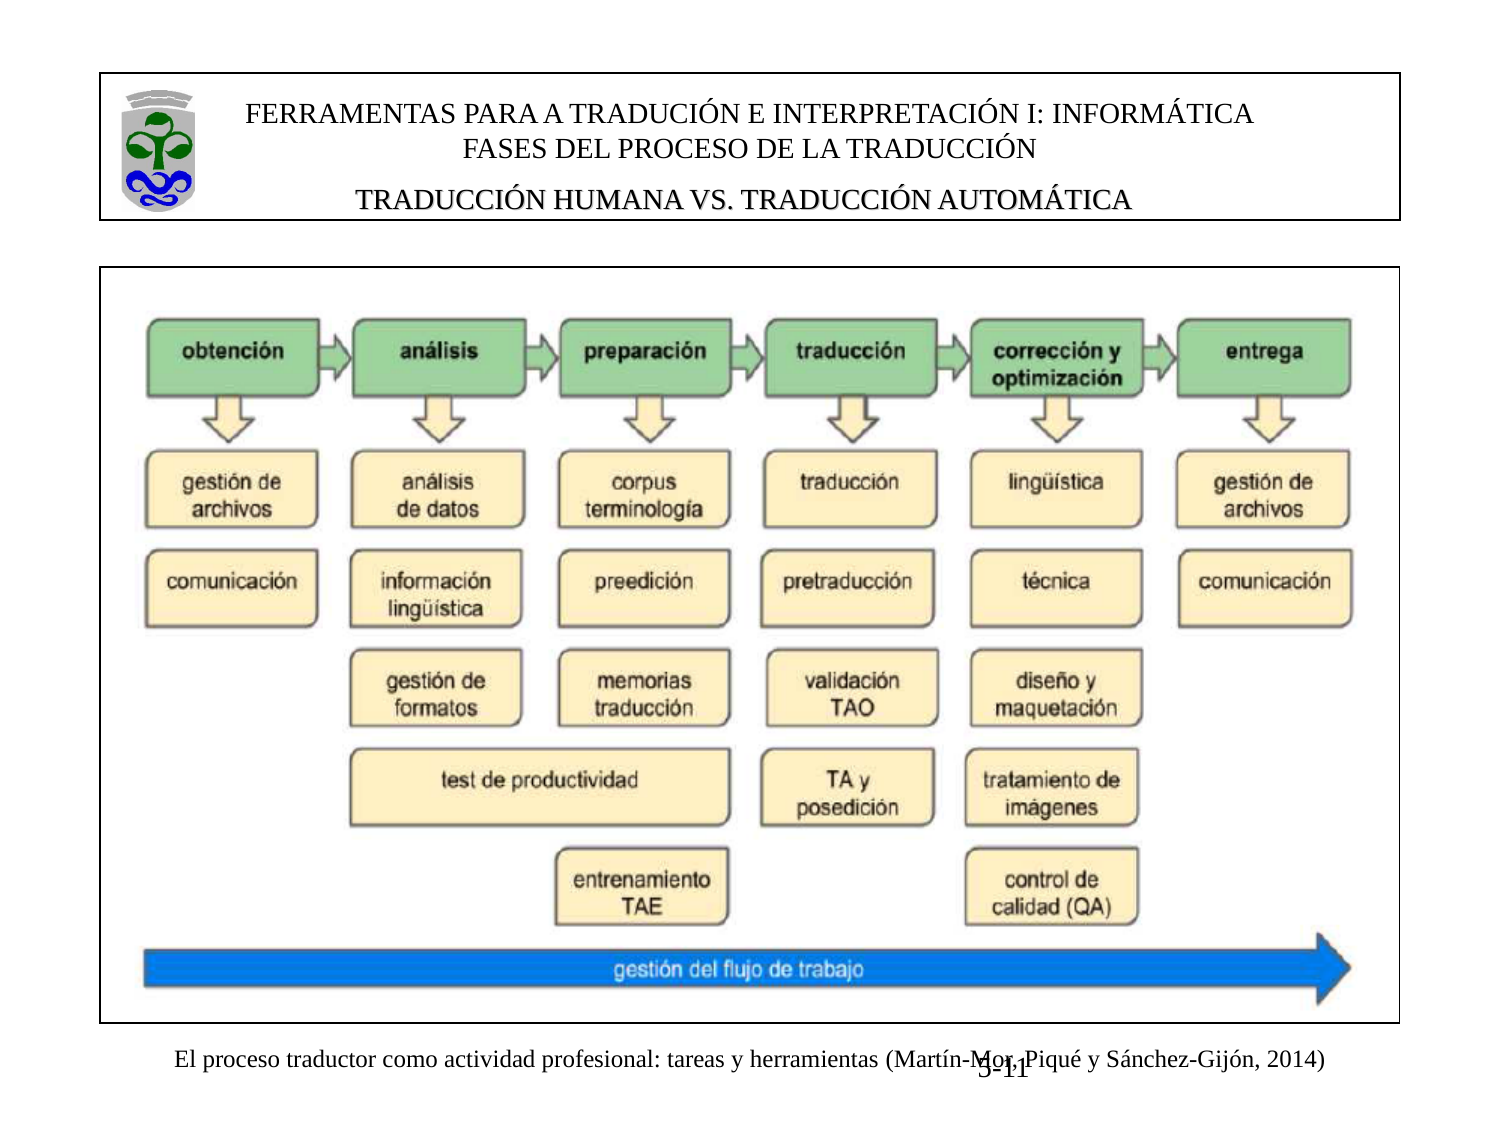

TRADUCCIÓN HUMANA VS. TRADUCCIÓN AUTOMÁTICA
El proceso traductor como actividad profesional: tareas y herramientas (Martín-Mor, Piqué y Sánchez-Gijón, 2014)